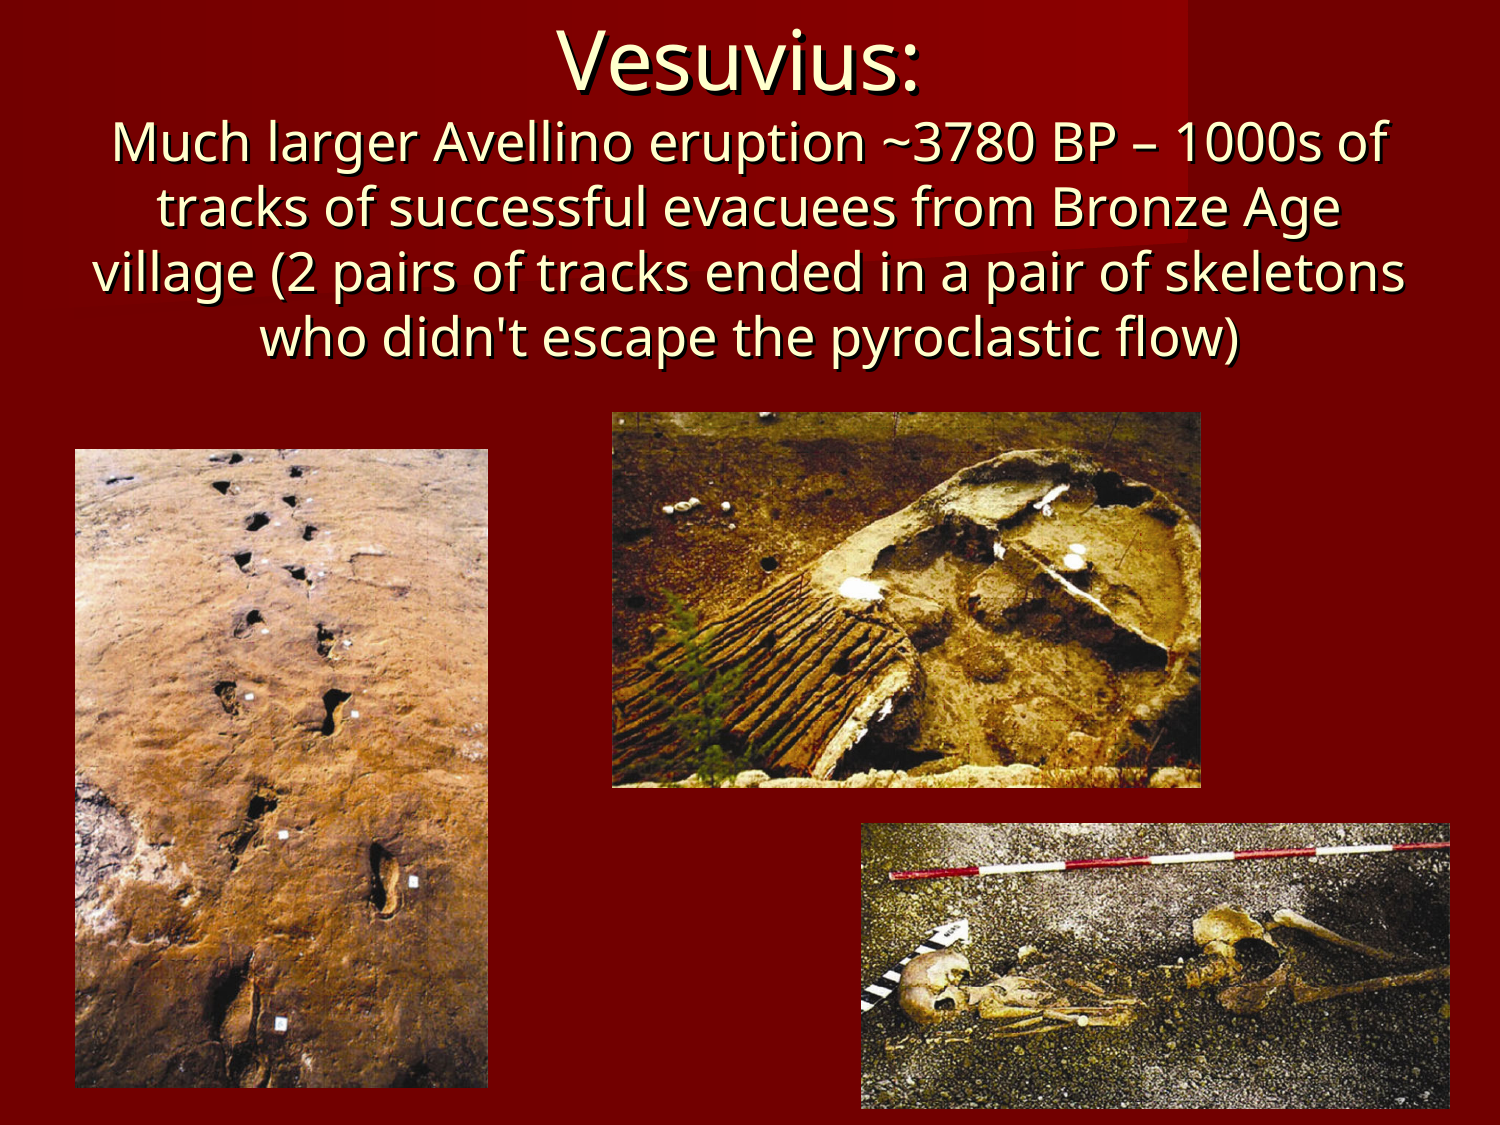

# Vesuvius: Much larger Avellino eruption ~3780 BP – 1000s of tracks of successful evacuees from Bronze Age village (2 pairs of tracks ended in a pair of skeletons who didn't escape the pyroclastic flow)